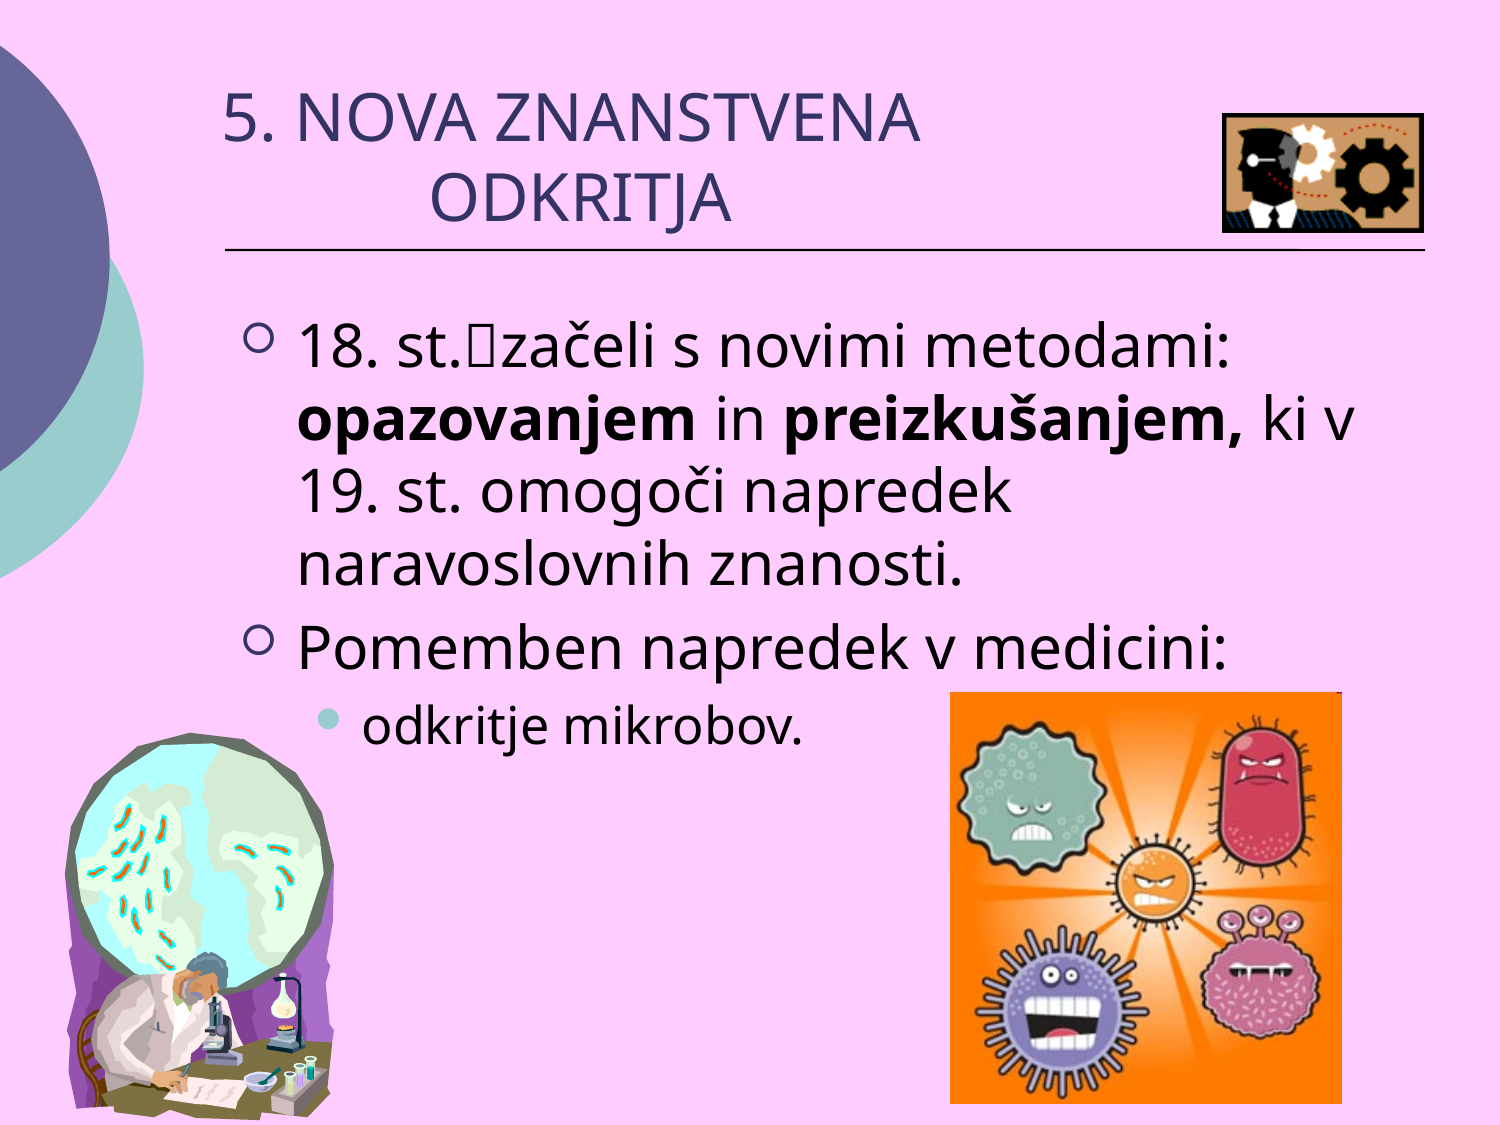

# 5. NOVA ZNANSTVENA ODKRITJA
18. st.začeli s novimi metodami: opazovanjem in preizkušanjem, ki v 19. st. omogoči napredek naravoslovnih znanosti.
Pomemben napredek v medicini:
odkritje mikrobov.